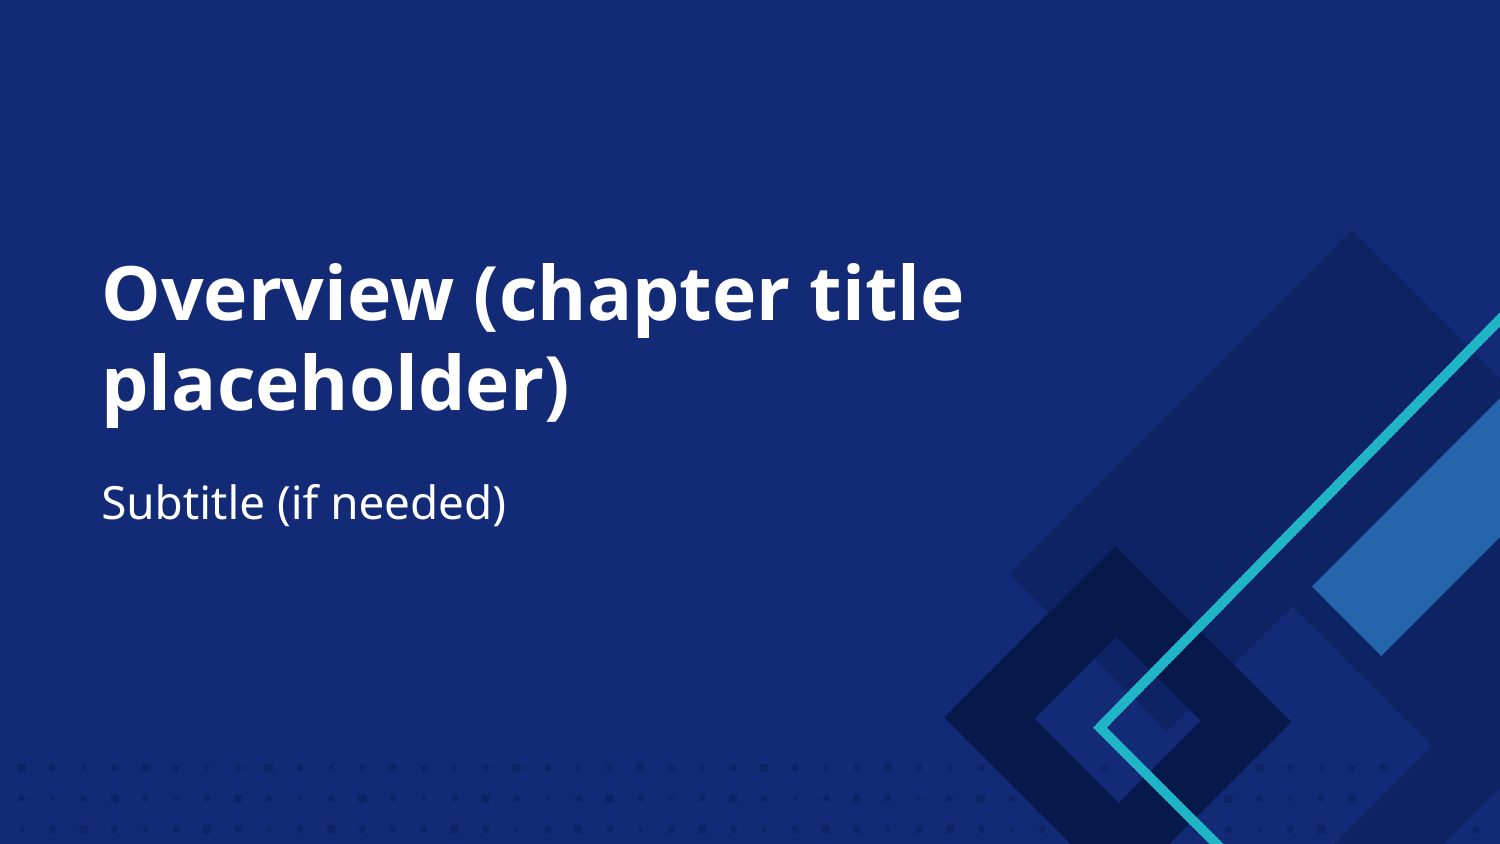

# Overview (chapter title placeholder)
Subtitle (if needed)